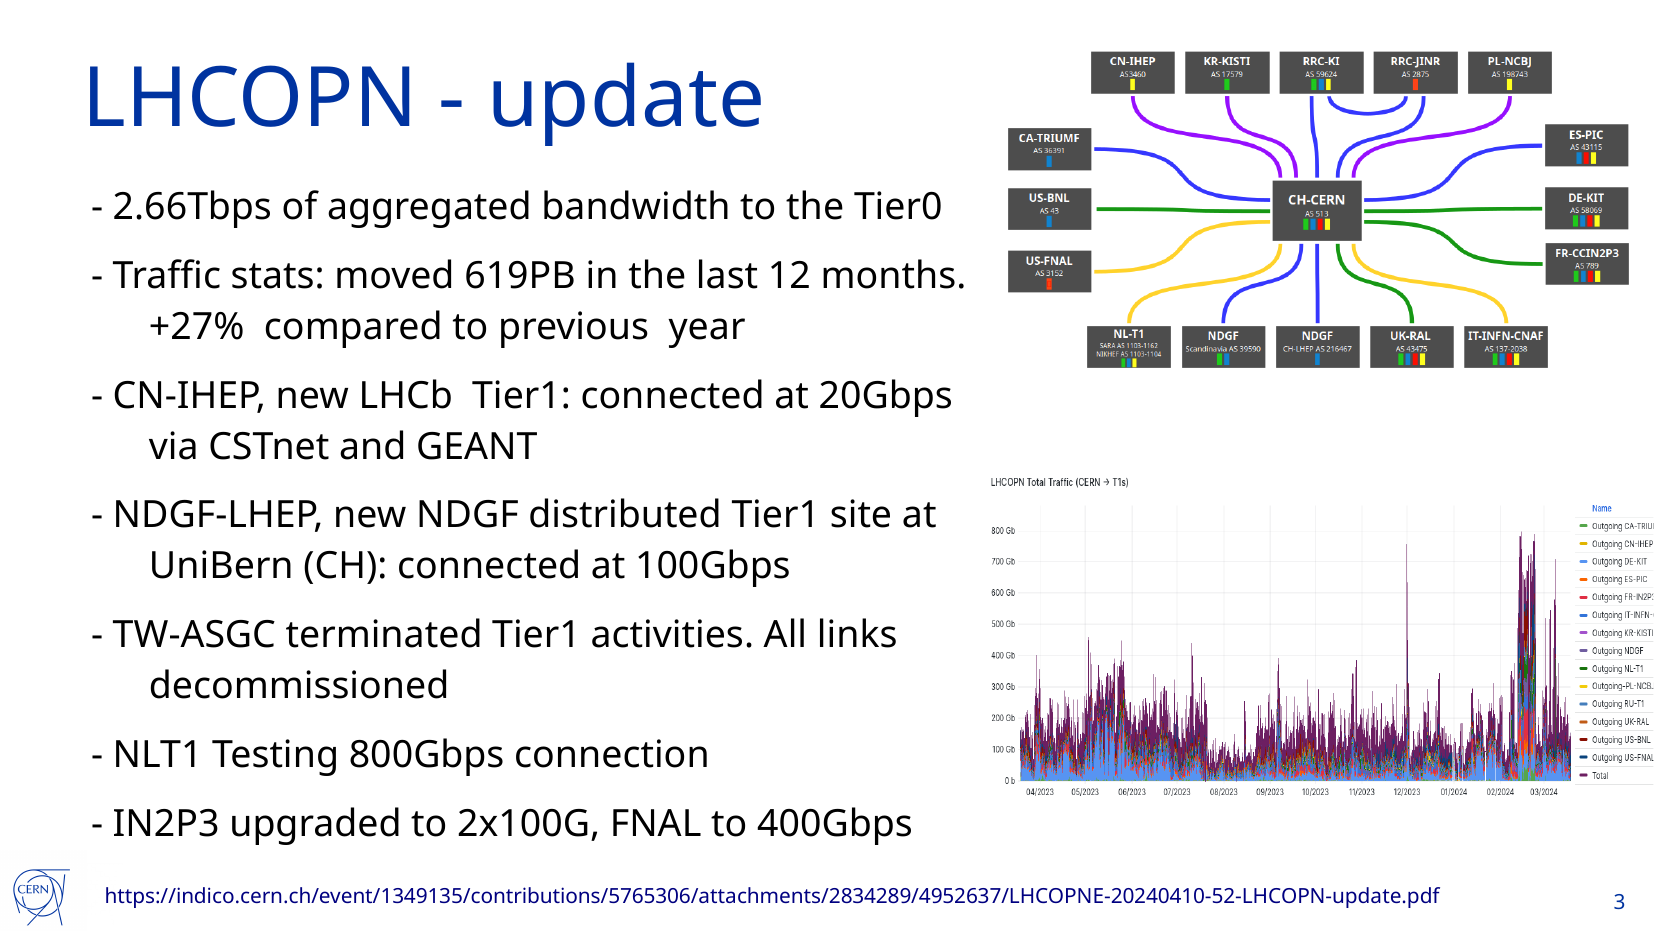

# LHCOPN - update
- 2.66Tbps of aggregated bandwidth to the Tier0
- Traffic stats: moved 619PB in the last 12 months. +27% compared to previous year
- CN-IHEP, new LHCb Tier1: connected at 20Gbps via CSTnet and GEANT
- NDGF-LHEP, new NDGF distributed Tier1 site at UniBern (CH): connected at 100Gbps
- TW-ASGC terminated Tier1 activities. All links decommissioned
- NLT1 Testing 800Gbps connection
- IN2P3 upgraded to 2x100G, FNAL to 400Gbps
3
https://indico.cern.ch/event/1349135/contributions/5765306/attachments/2834289/4952637/LHCOPNE-20240410-52-LHCOPN-update.pdf